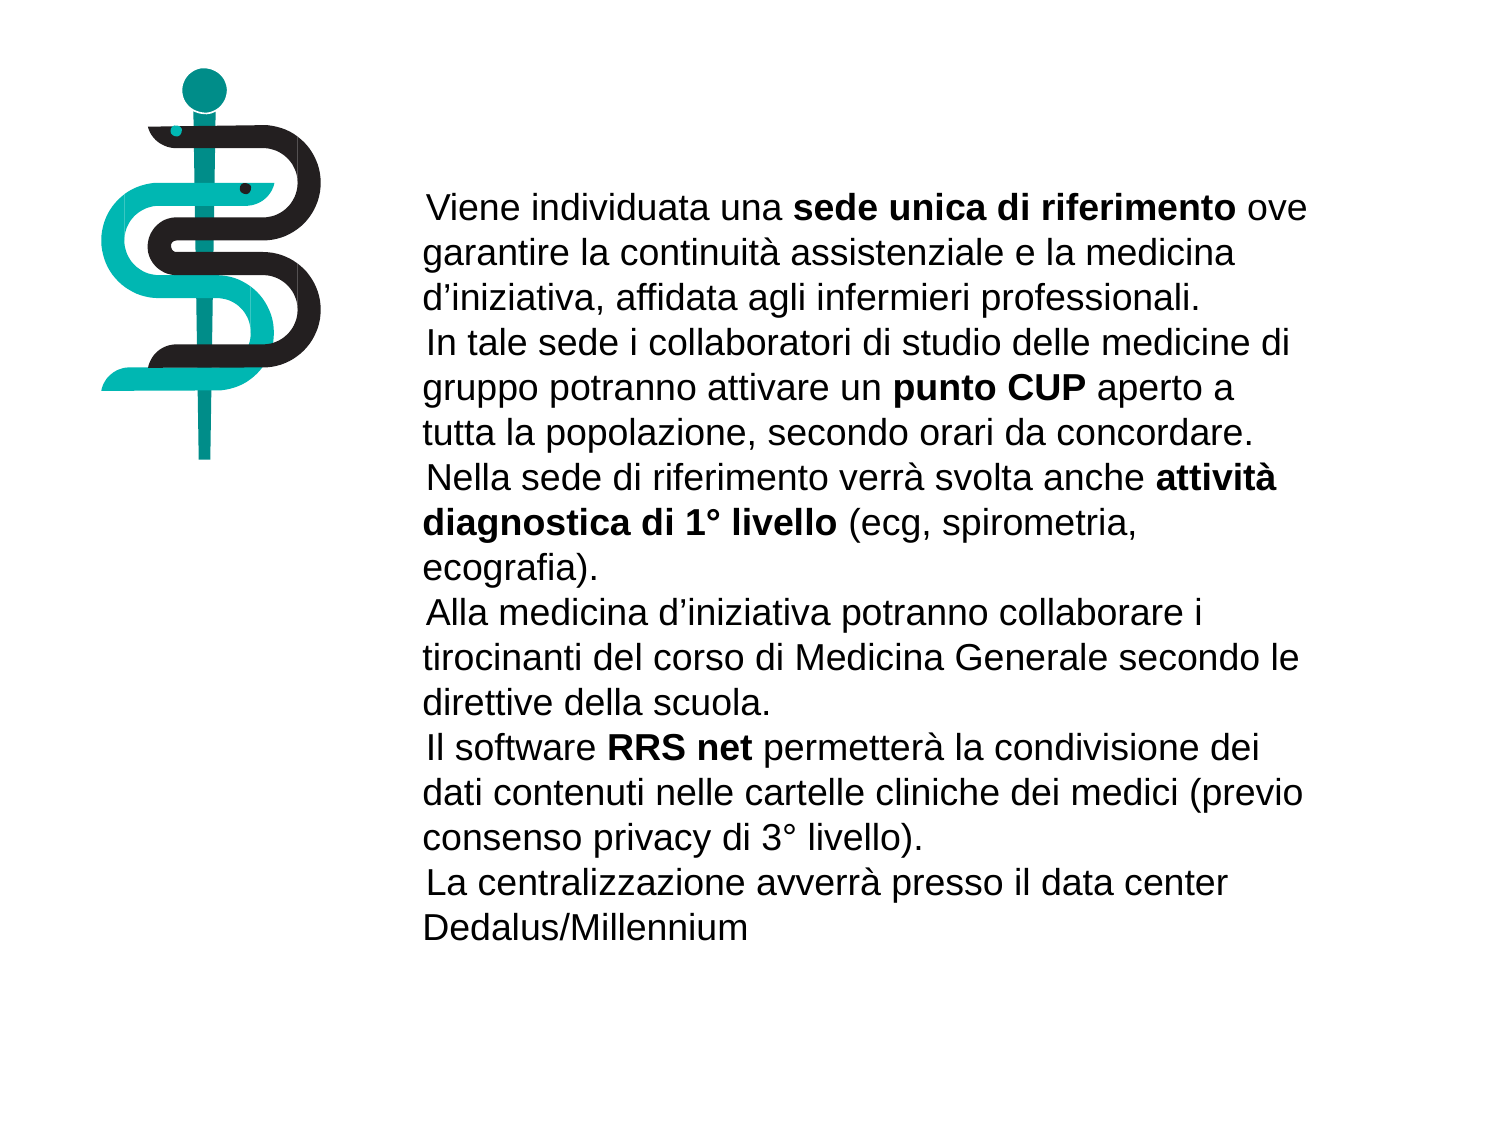

Viene individuata una sede unica di riferimento ove garantire la continuità assistenziale e la medicina d’iniziativa, affidata agli infermieri professionali.
In tale sede i collaboratori di studio delle medicine di gruppo potranno attivare un punto CUP aperto a tutta la popolazione, secondo orari da concordare.
Nella sede di riferimento verrà svolta anche attività diagnostica di 1° livello (ecg, spirometria, ecografia).
Alla medicina d’iniziativa potranno collaborare i tirocinanti del corso di Medicina Generale secondo le direttive della scuola.
Il software RRS net permetterà la condivisione dei dati contenuti nelle cartelle cliniche dei medici (previo consenso privacy di 3° livello).
La centralizzazione avverrà presso il data center Dedalus/Millennium